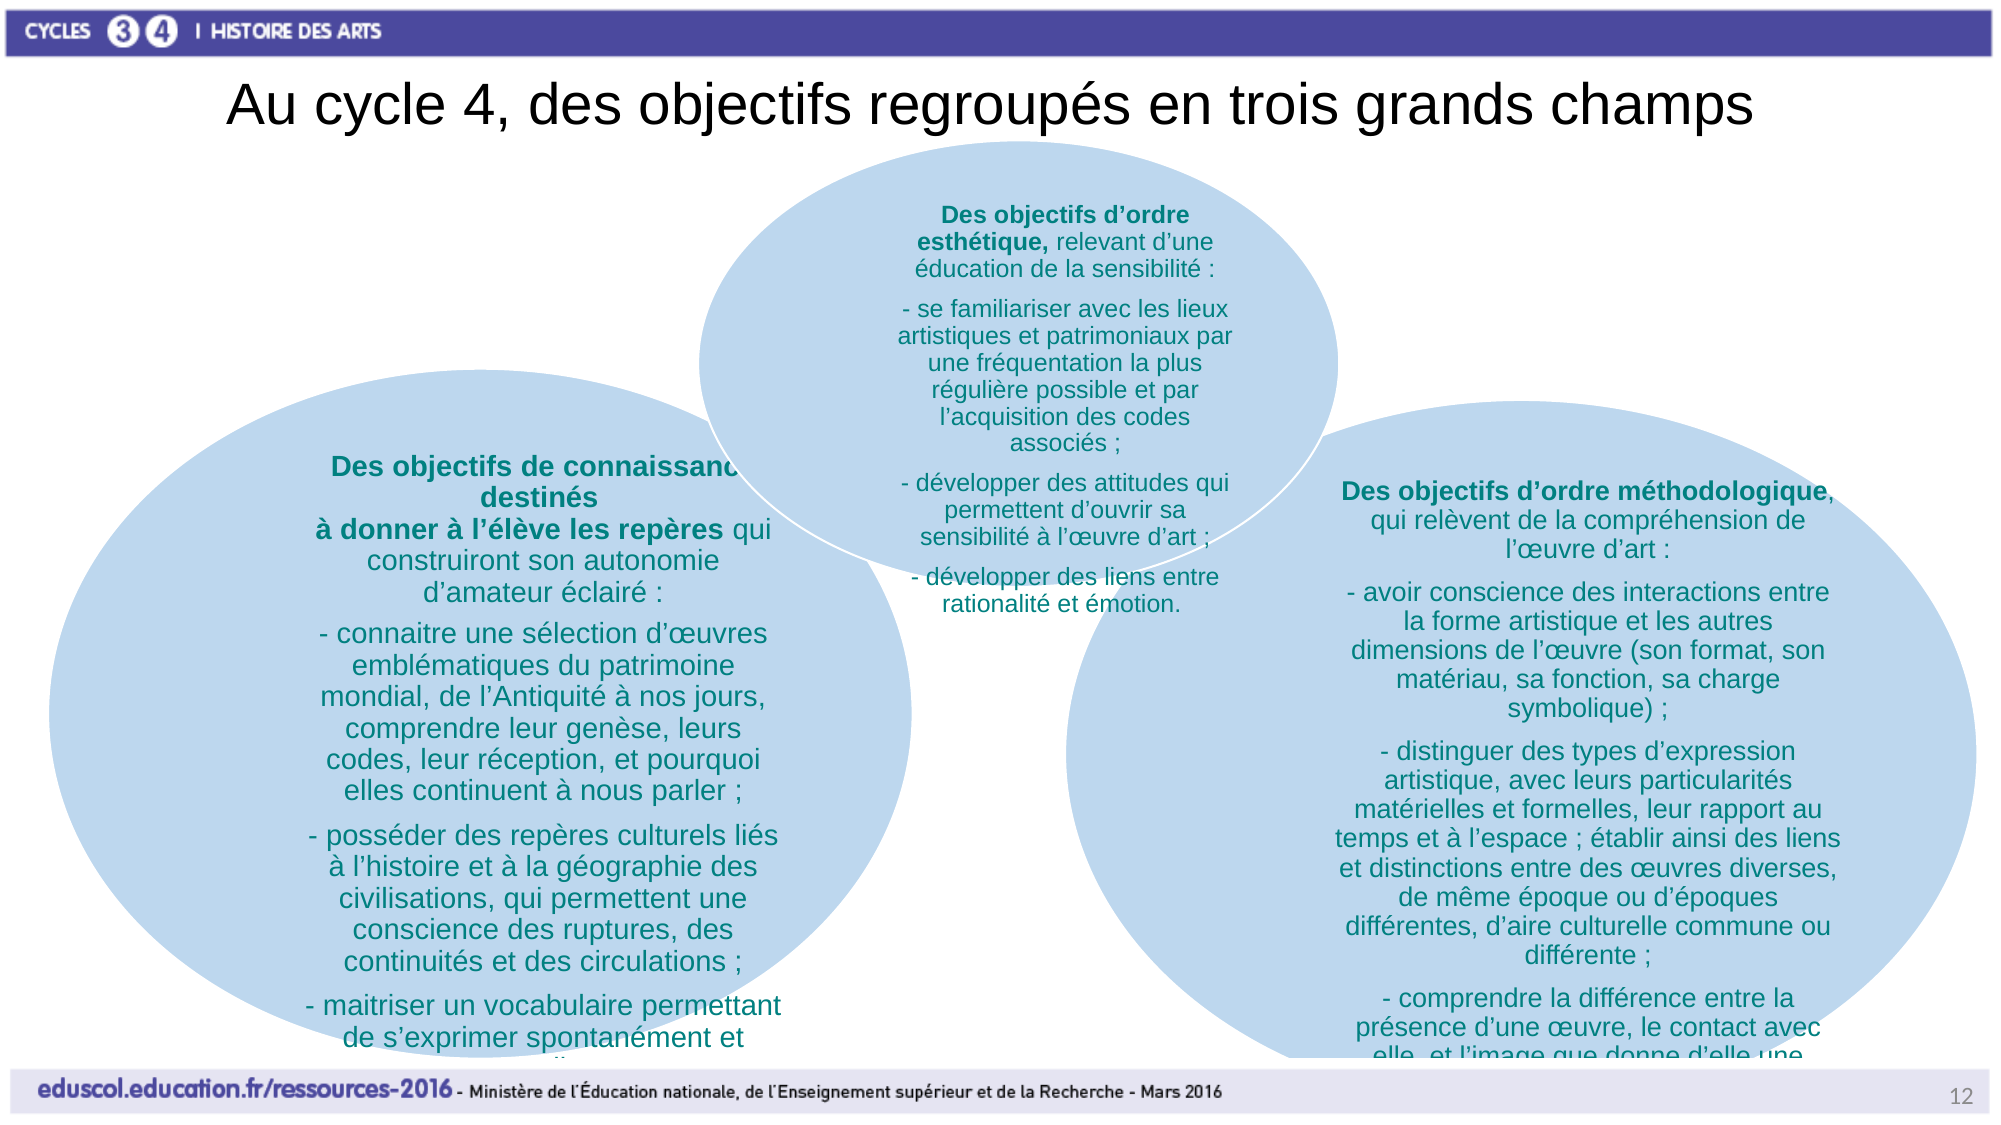

# Au cycle 4, des objectifs regroupés en trois grands champs
Des objectifs d’ordre esthétique, relevant d’une éducation de la sensibilité :
- se familiariser avec les lieux artistiques et patrimoniaux par une fréquentation la plus régulière possible et par l’acquisition des codes associés ;
- développer des attitudes qui permettent d’ouvrir sa sensibilité à l’œuvre d’art ;
- développer des liens entre rationalité et émotion.
Des objectifs de connaissance destinés
à donner à l’élève les repères qui construiront son autonomie d’amateur éclairé :
- connaitre une sélection d’œuvres emblématiques du patrimoine mondial, de l’Antiquité à nos jours, comprendre leur genèse, leurs codes, leur réception, et pourquoi elles continuent à nous parler ;
- posséder des repères culturels liés à l’histoire et à la géographie des civilisations, qui permettent une conscience des ruptures, des continuités et des circulations ;
- maitriser un vocabulaire permettant de s’exprimer spontanément et personnellement
sur des bases raisonnées.
Des objectifs d’ordre méthodologique,
qui relèvent de la compréhension de l’œuvre d’art :
- avoir conscience des interactions entre la forme artistique et les autres dimensions de l’œuvre (son format, son matériau, sa fonction, sa charge symbolique) ;
- distinguer des types d’expression artistique, avec leurs particularités matérielles et formelles, leur rapport au temps et à l’espace ; établir ainsi des liens et distinctions entre des œuvres diverses, de même époque ou d’époques différentes, d’aire culturelle commune ou différente ;
- comprendre la différence entre la présence d’une œuvre, le contact avec elle, et l’image que donne d’elle une reproduction, une captation
ou un enregistrement.